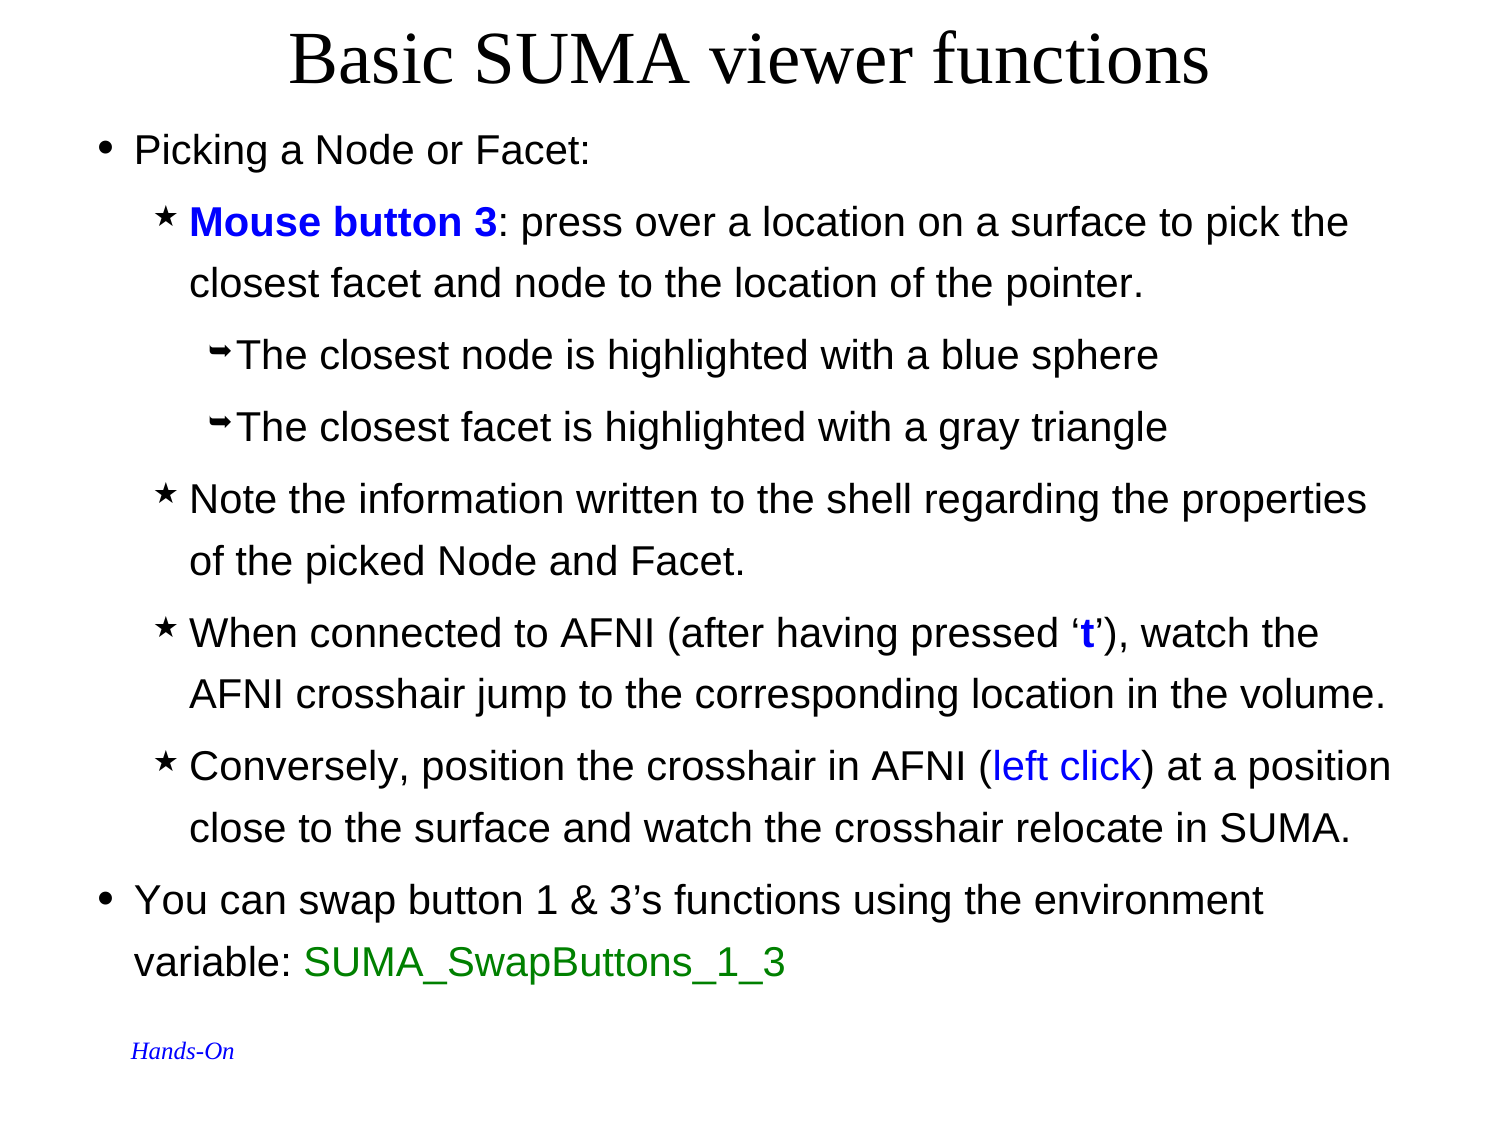

# Basic SUMA viewer functions
Picking a Node or Facet:
Mouse button 3: press over a location on a surface to pick the closest facet and node to the location of the pointer.
The closest node is highlighted with a blue sphere
The closest facet is highlighted with a gray triangle
Note the information written to the shell regarding the properties of the picked Node and Facet.
When connected to AFNI (after having pressed ‘t’), watch the AFNI crosshair jump to the corresponding location in the volume.
Conversely, position the crosshair in AFNI (left click) at a position close to the surface and watch the crosshair relocate in SUMA.
You can swap button 1 & 3’s functions using the environment variable: SUMA_SwapButtons_1_3
Hands-On